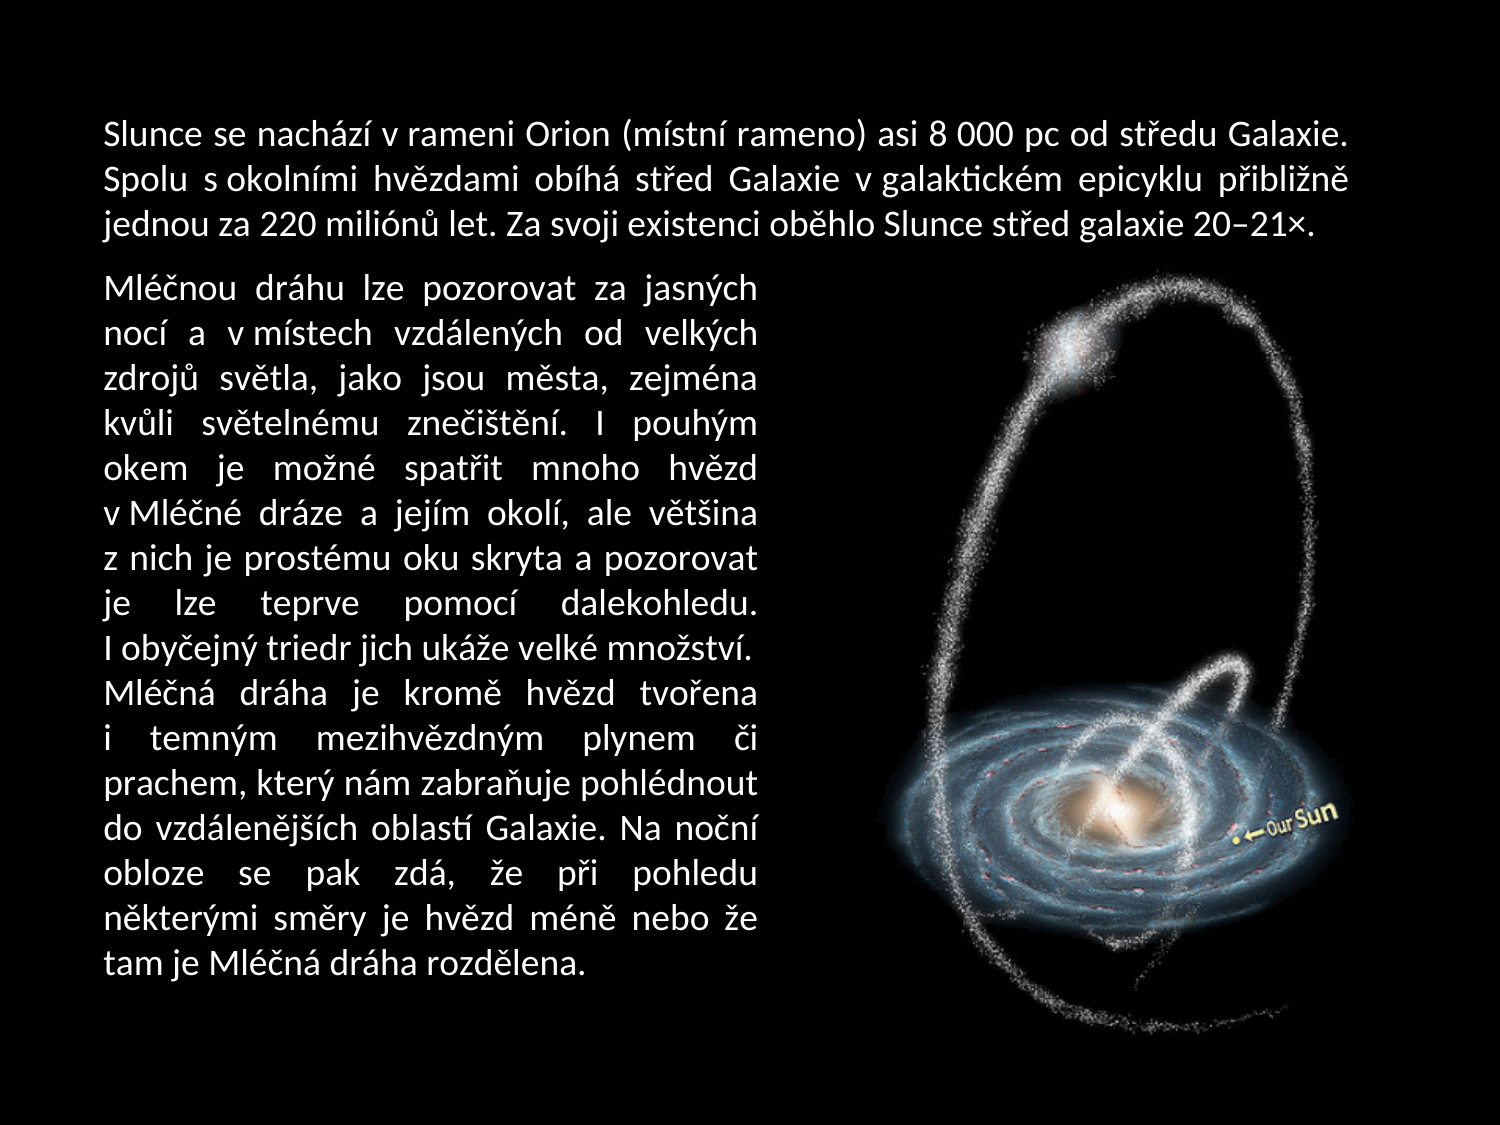

Slunce se nachází v rameni Orion (místní rameno) asi 8 000 pc od středu Galaxie. Spolu s okolními hvězdami obíhá střed Galaxie v galaktickém epicyklu přibližně jednou za 220 miliónů let. Za svoji existenci oběhlo Slunce střed galaxie 20–21×.
Mléčnou dráhu lze pozorovat za jasných nocí a v místech vzdálených od velkých zdrojů světla, jako jsou města, zejména kvůli světelnému znečištění. I pouhým okem je možné spatřit mnoho hvězd v Mléčné dráze a jejím okolí, ale většina
z nich je prostému oku skryta a pozorovat je lze teprve pomocí dalekohledu.
I obyčejný triedr jich ukáže velké množství.
Mléčná dráha je kromě hvězd tvořena
i temným mezihvězdným plynem či prachem, který nám zabraňuje pohlédnout do vzdálenějších oblastí Galaxie. Na noční obloze se pak zdá, že při pohledu některými směry je hvězd méně nebo že tam je Mléčná dráha rozdělena.